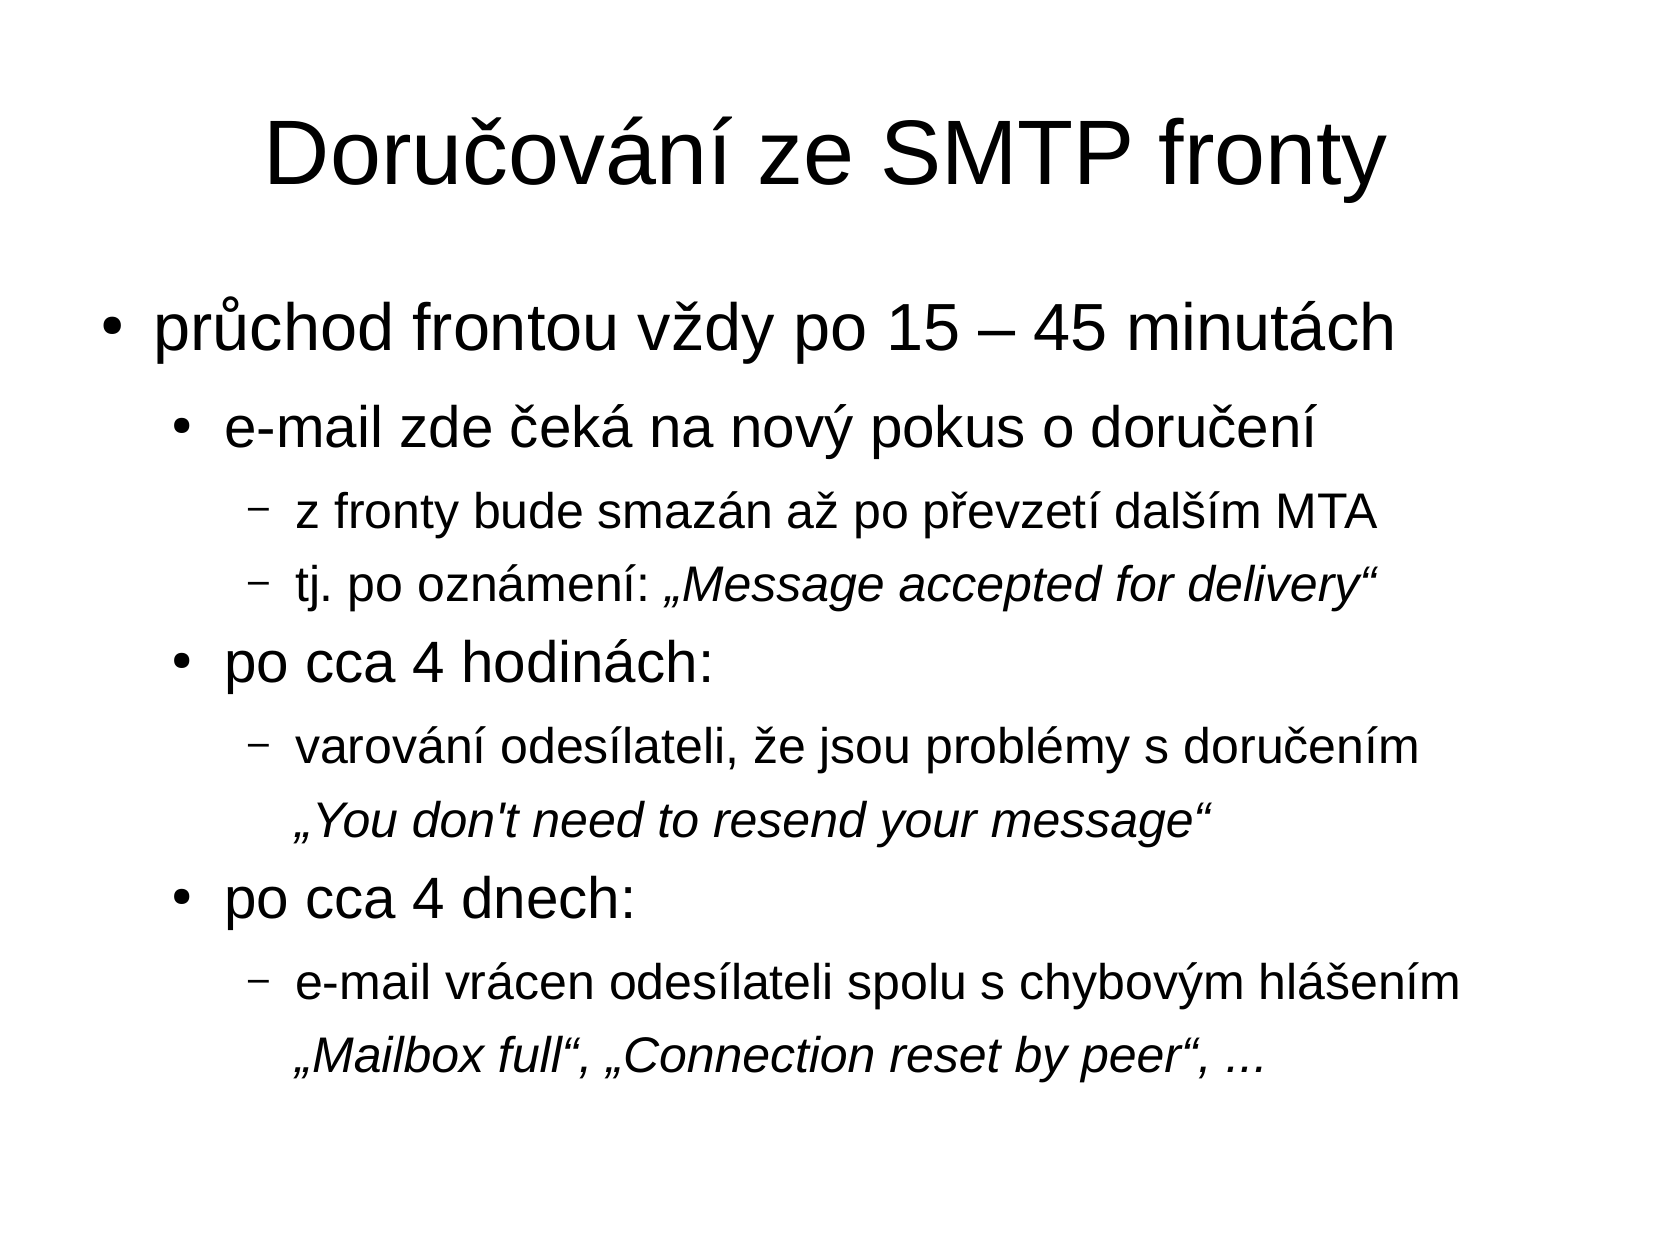

# Doručování ze SMTP fronty
průchod frontou vždy po 15 – 45 minutách
e-mail zde čeká na nový pokus o doručení
z fronty bude smazán až po převzetí dalším MTA
tj. po oznámení: „Message accepted for delivery“
po cca 4 hodinách:
varování odesílateli, že jsou problémy s doručením
„You don't need to resend your message“
po cca 4 dnech:
e-mail vrácen odesílateli spolu s chybovým hlášením
„Mailbox full“, „Connection reset by peer“, ...